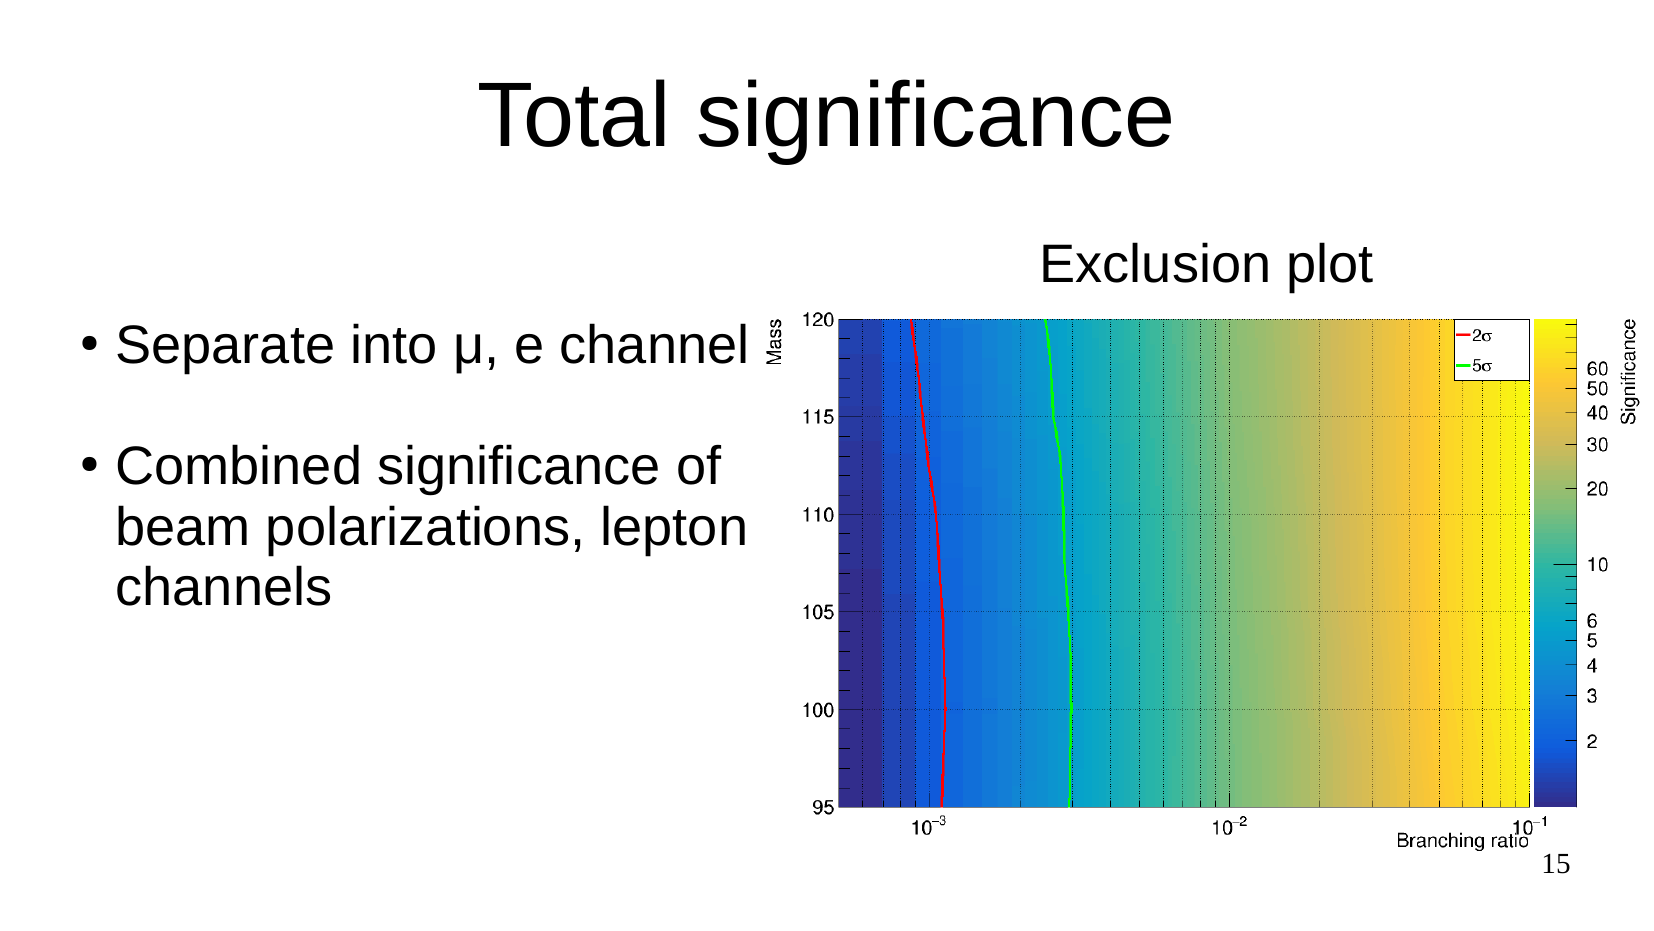

# Total significance
Exclusion plot
Separate into μ, e channel
Combined significance of beam polarizations, lepton channels
15